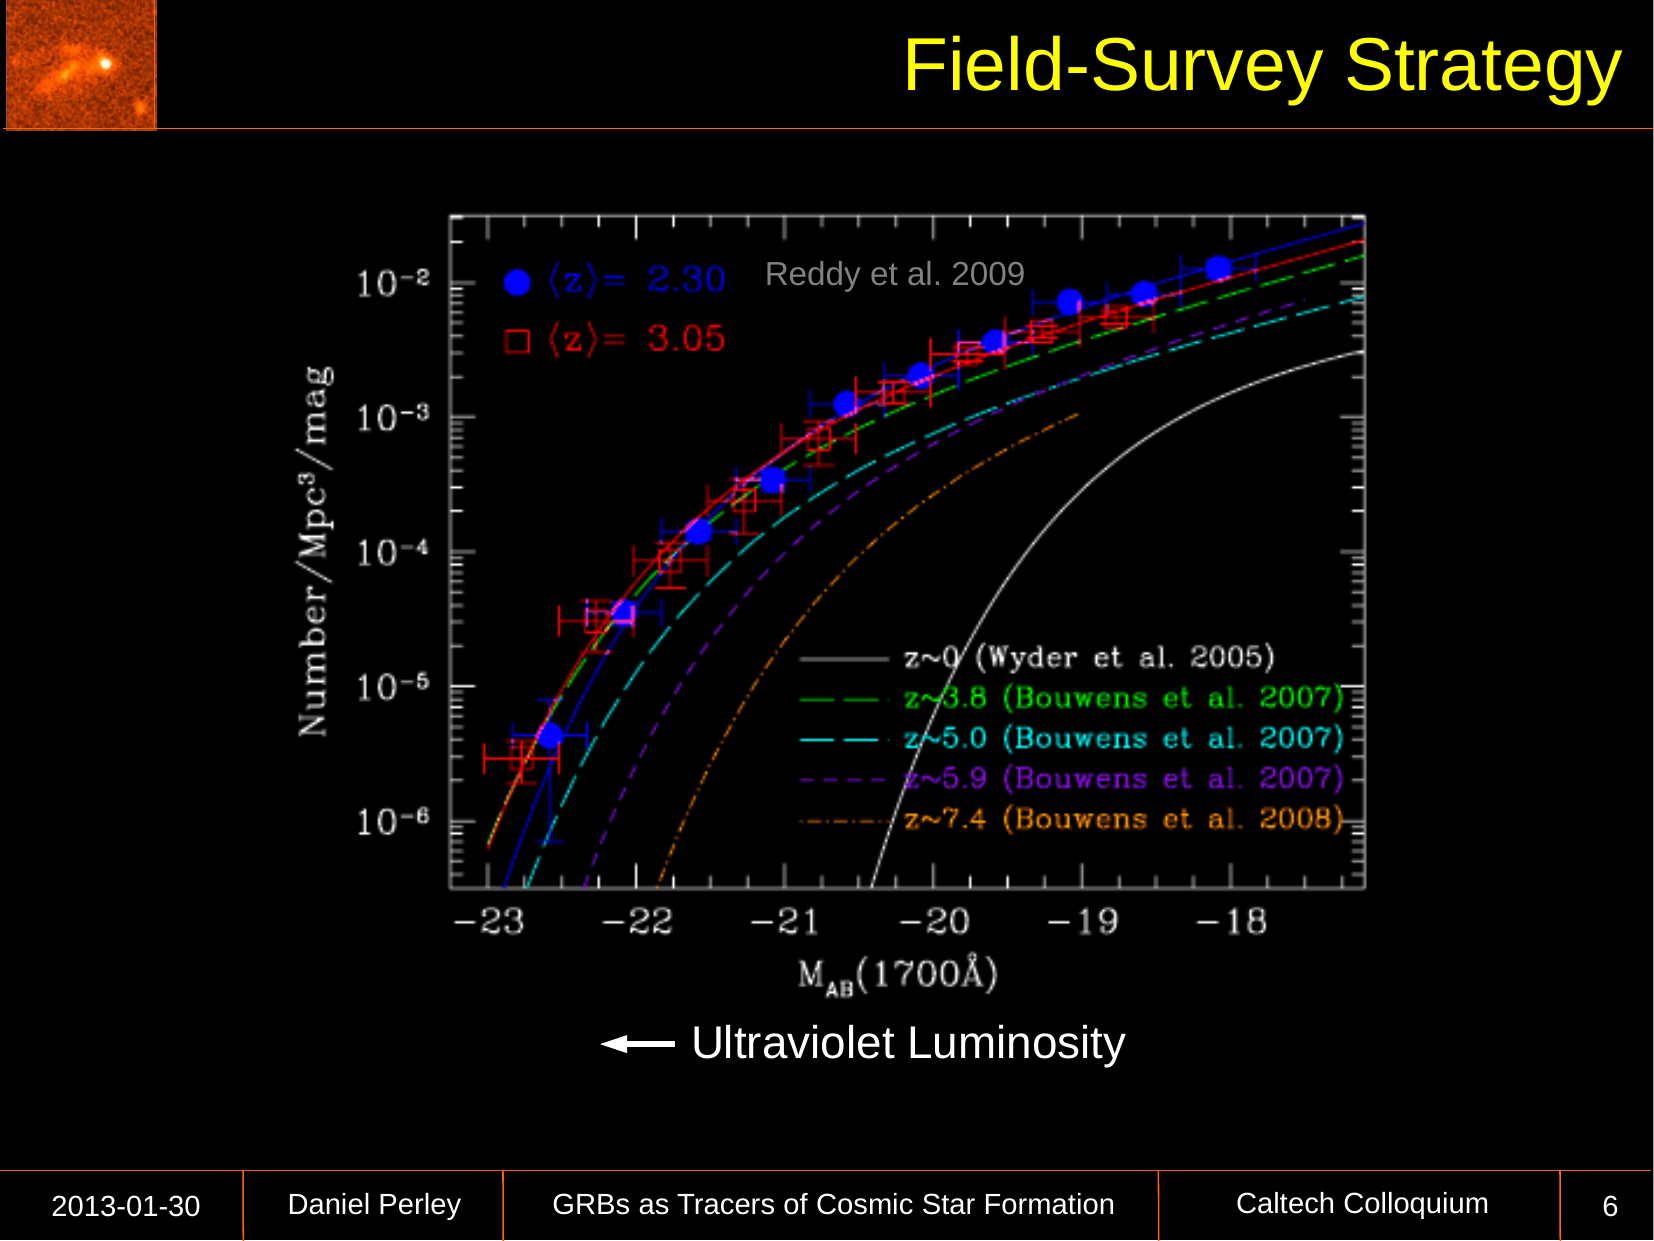

# Field-Survey Strategy
Reddy et al. 2009
Ultraviolet Luminosity
2013-01-30
6